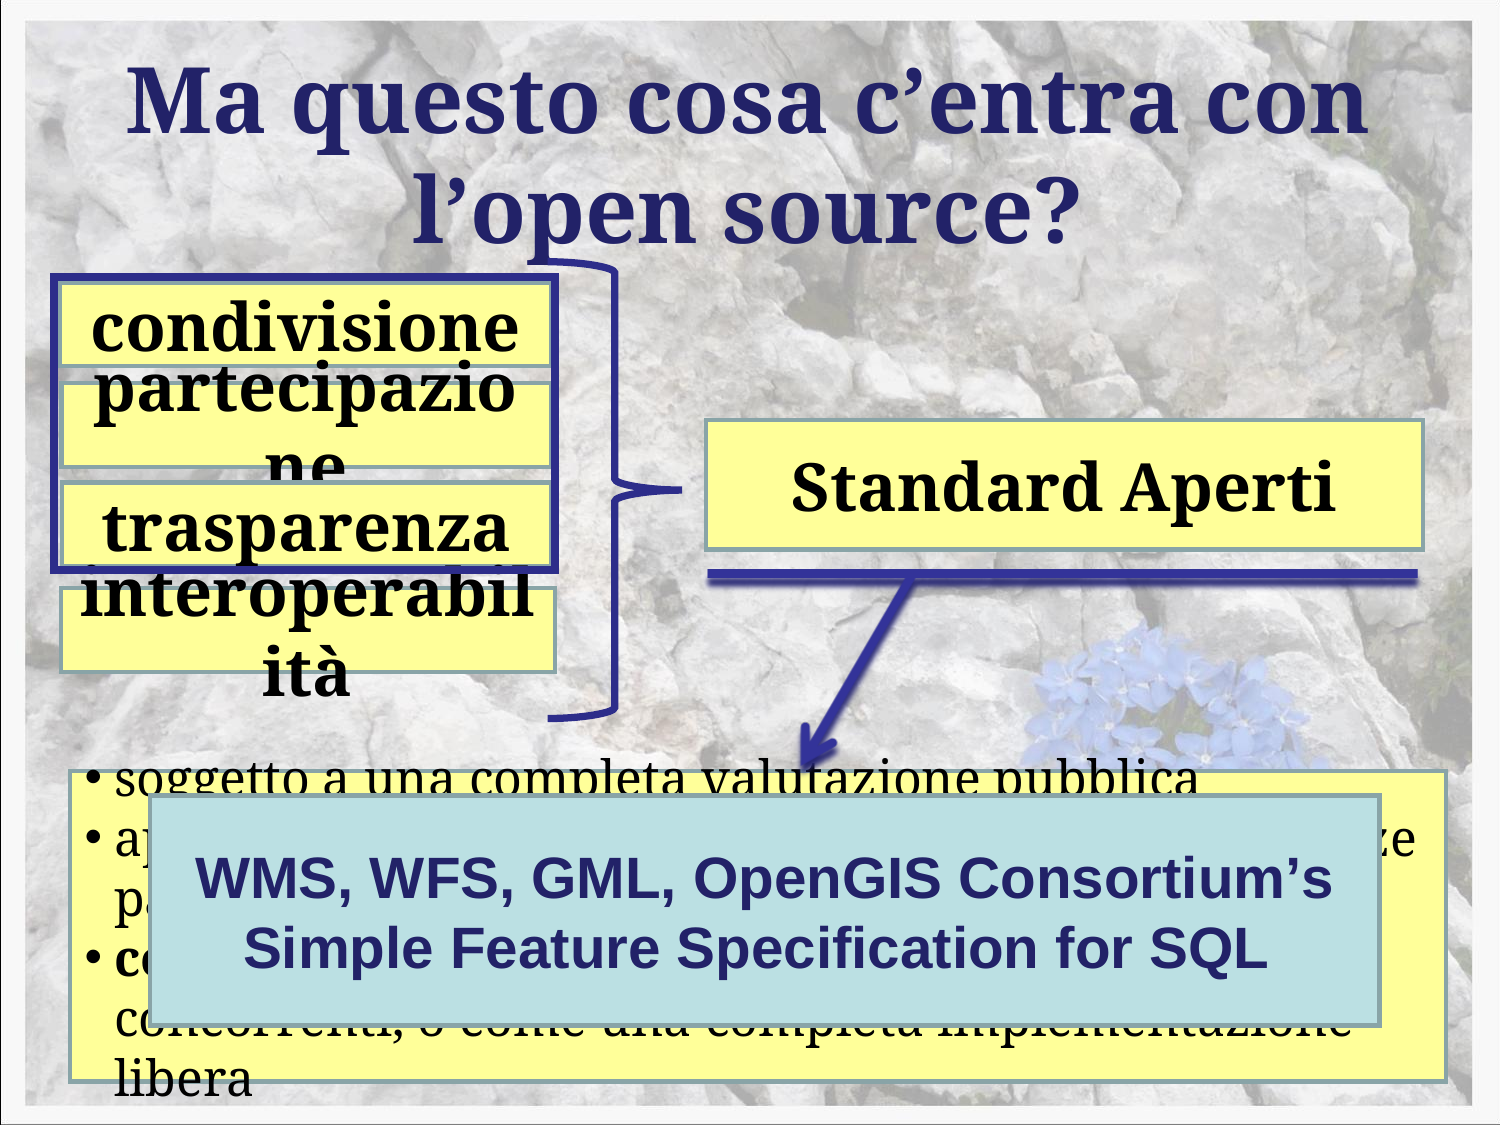

Ma questo cosa c’entra con l’open source?
condivisione
partecipazione
Standard Aperti
trasparenza
soggetto a una completa valutazione pubblica
aperto alla partecipazione dei concorrenti e delle terze parti;
complete implementazioni realizzate da distributori concorrenti, o come una completa implementazione libera
interoperabilità
WMS, WFS, GML, OpenGIS Consortium’s Simple Feature Specification for SQL